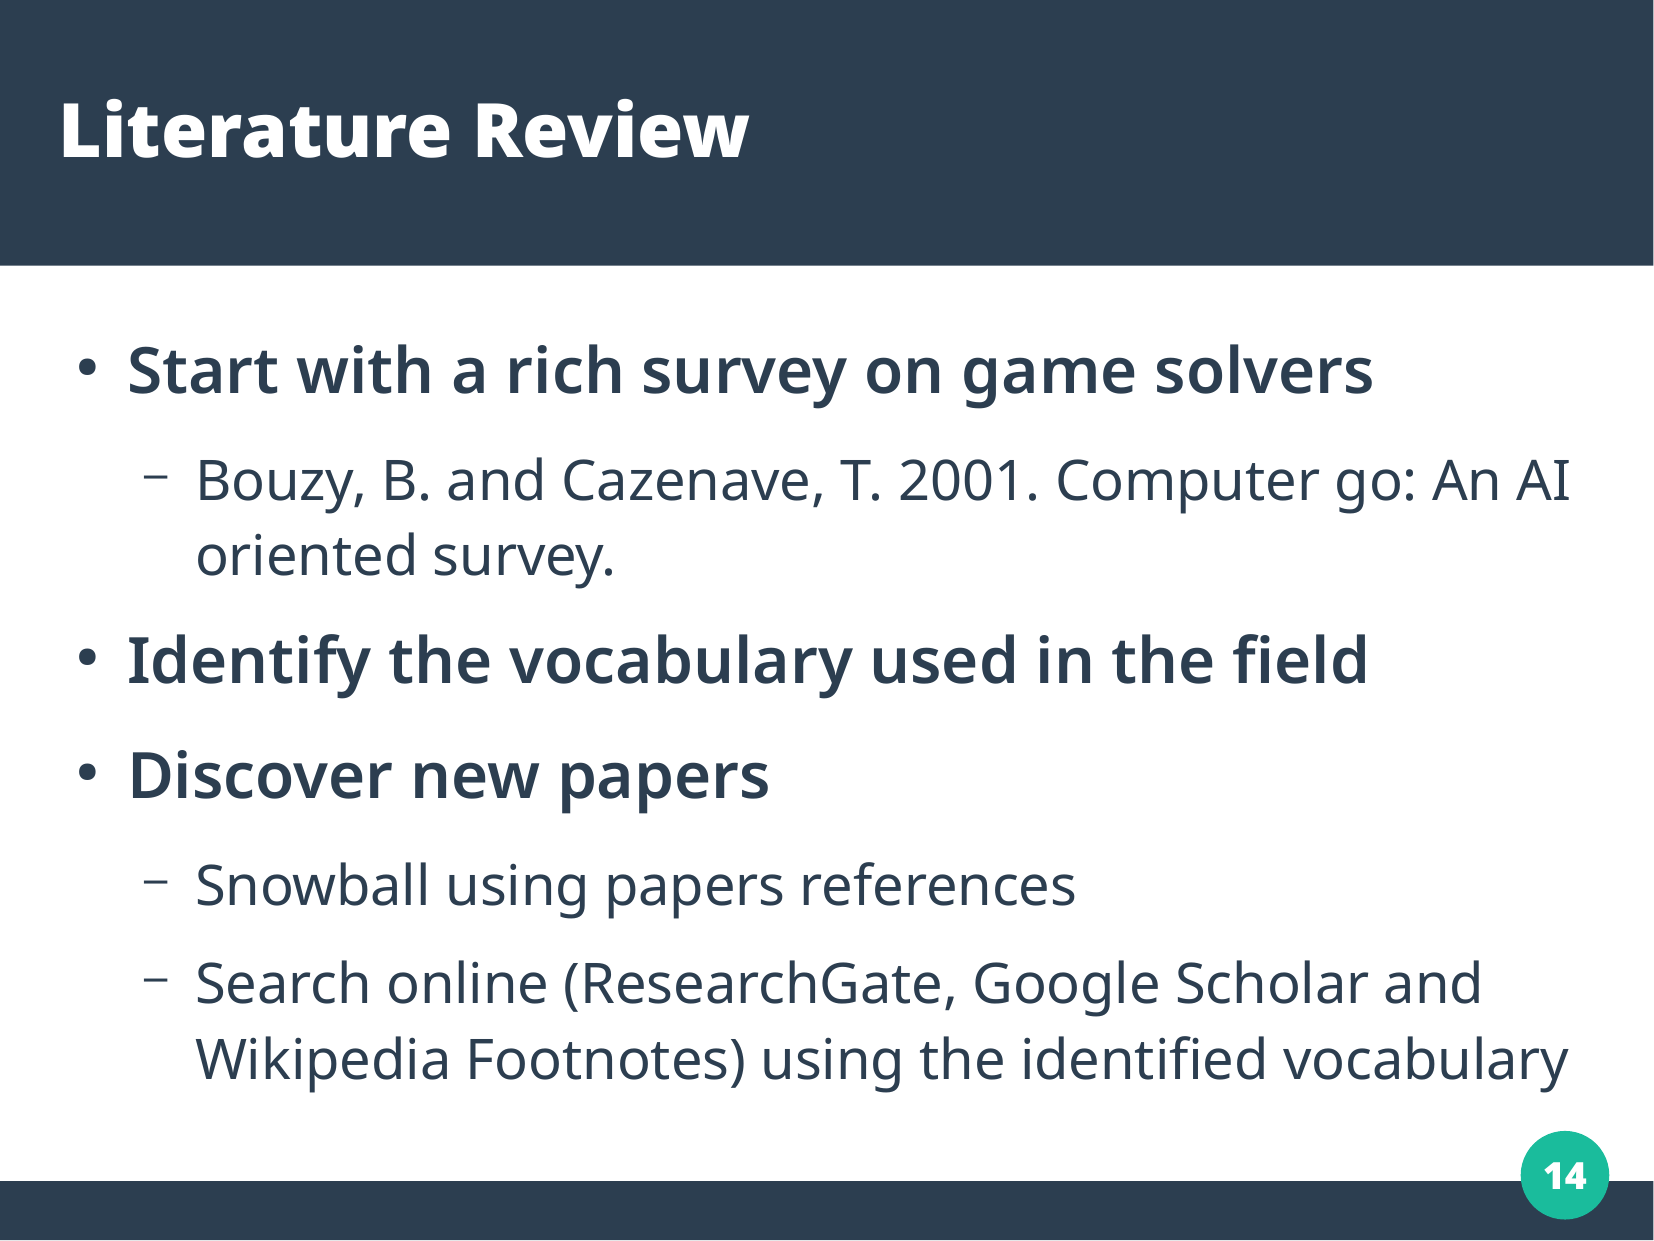

# Literature Review
Start with a rich survey on game solvers
Bouzy, B. and Cazenave, T. 2001. Computer go: An AI oriented survey.
Identify the vocabulary used in the field
Discover new papers
Snowball using papers references
Search online (ResearchGate, Google Scholar and Wikipedia Footnotes) using the identified vocabulary
14